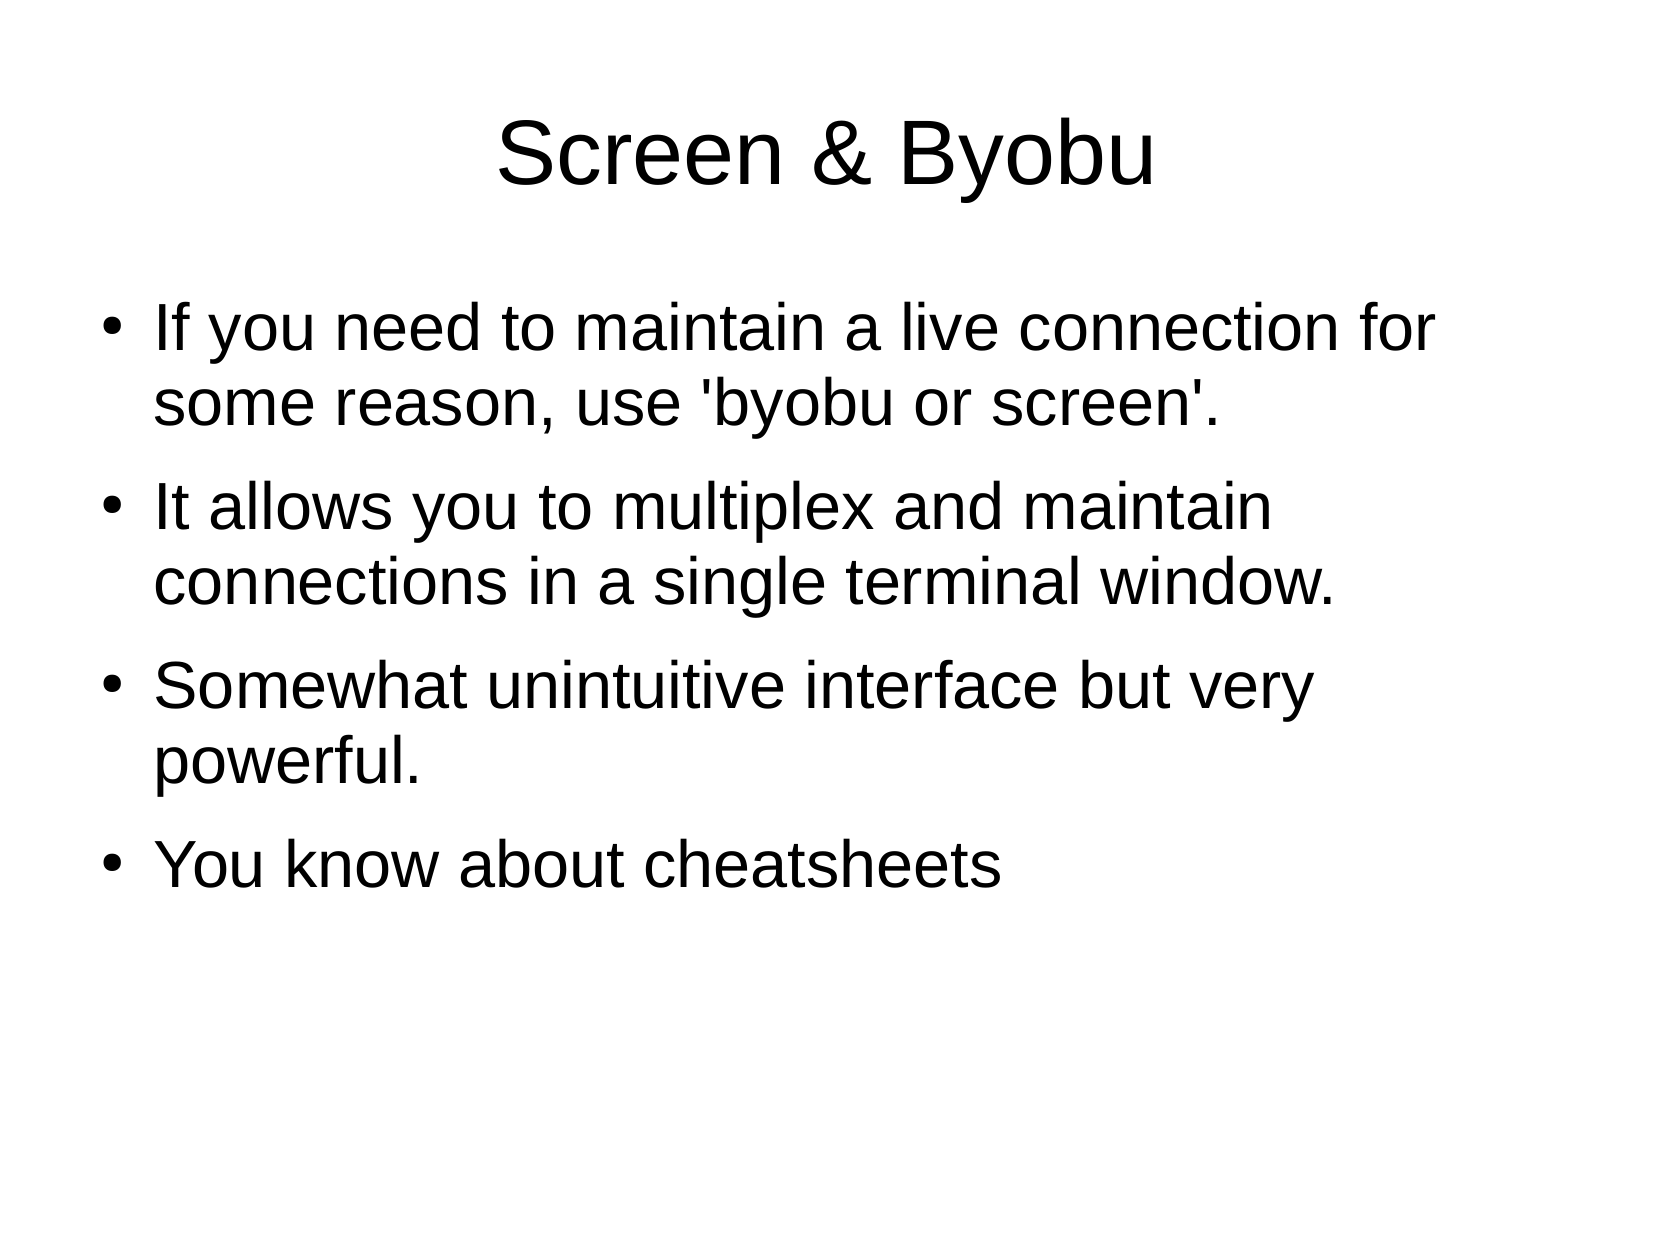

# Screen & Byobu
If you need to maintain a live connection for some reason, use 'byobu or screen'.
It allows you to multiplex and maintain connections in a single terminal window.
Somewhat unintuitive interface but very powerful.
You know about cheatsheets